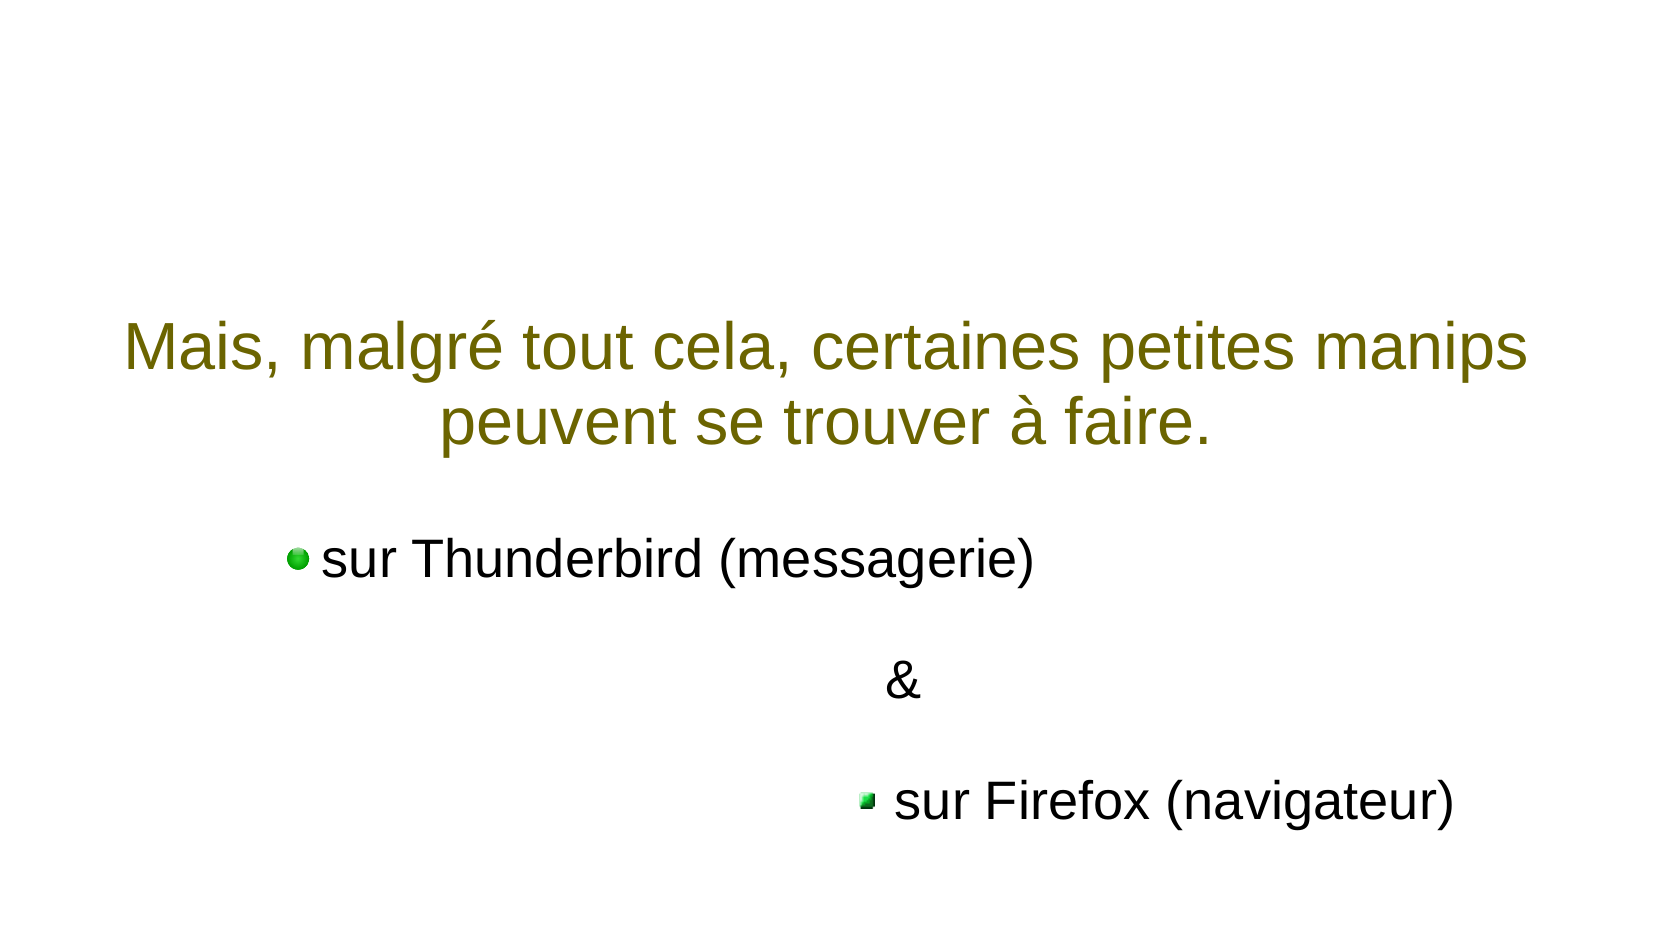

# Mais, malgré tout cela, certaines petites manips peuvent se trouver à faire.
sur Thunderbird (messagerie)
&
sur Firefox (navigateur)